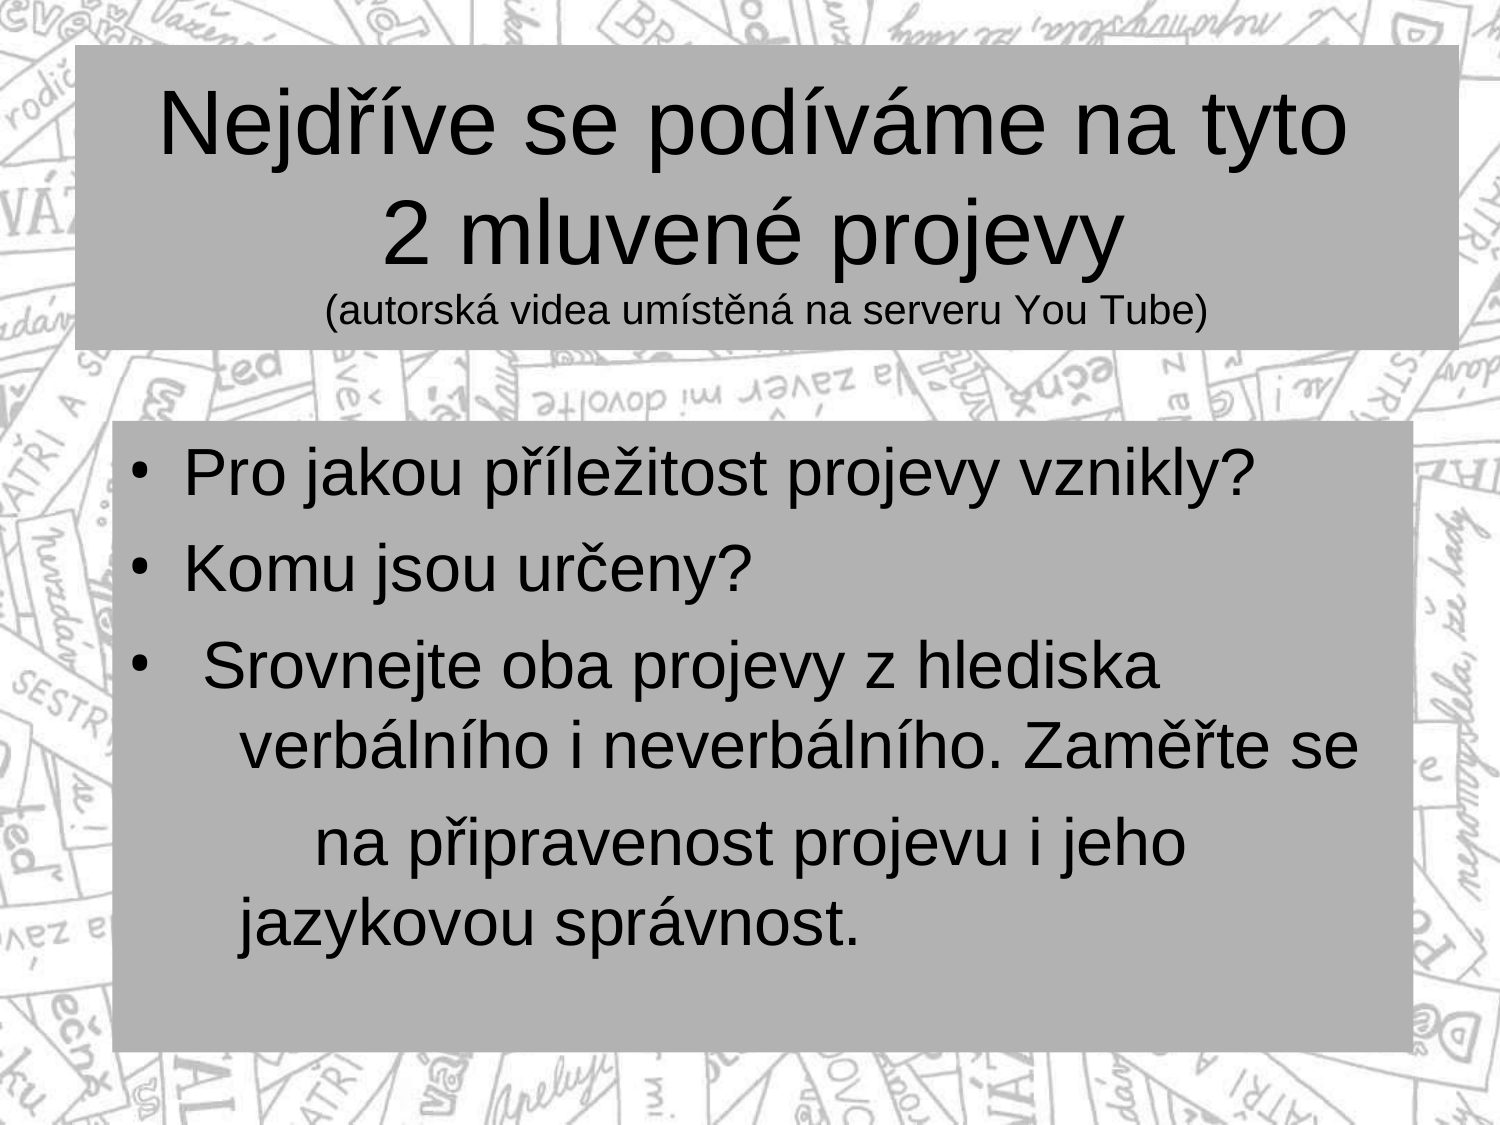

# Nejdříve se podíváme na tyto 2 mluvené projevy (autorská videa umístěná na serveru You Tube)
Pro jakou příležitost projevy vznikly?
Komu jsou určeny?
 Srovnejte oba projevy z hlediska verbálního i neverbálního. Zaměřte se
	na připravenost projevu i jeho jazykovou správnost.